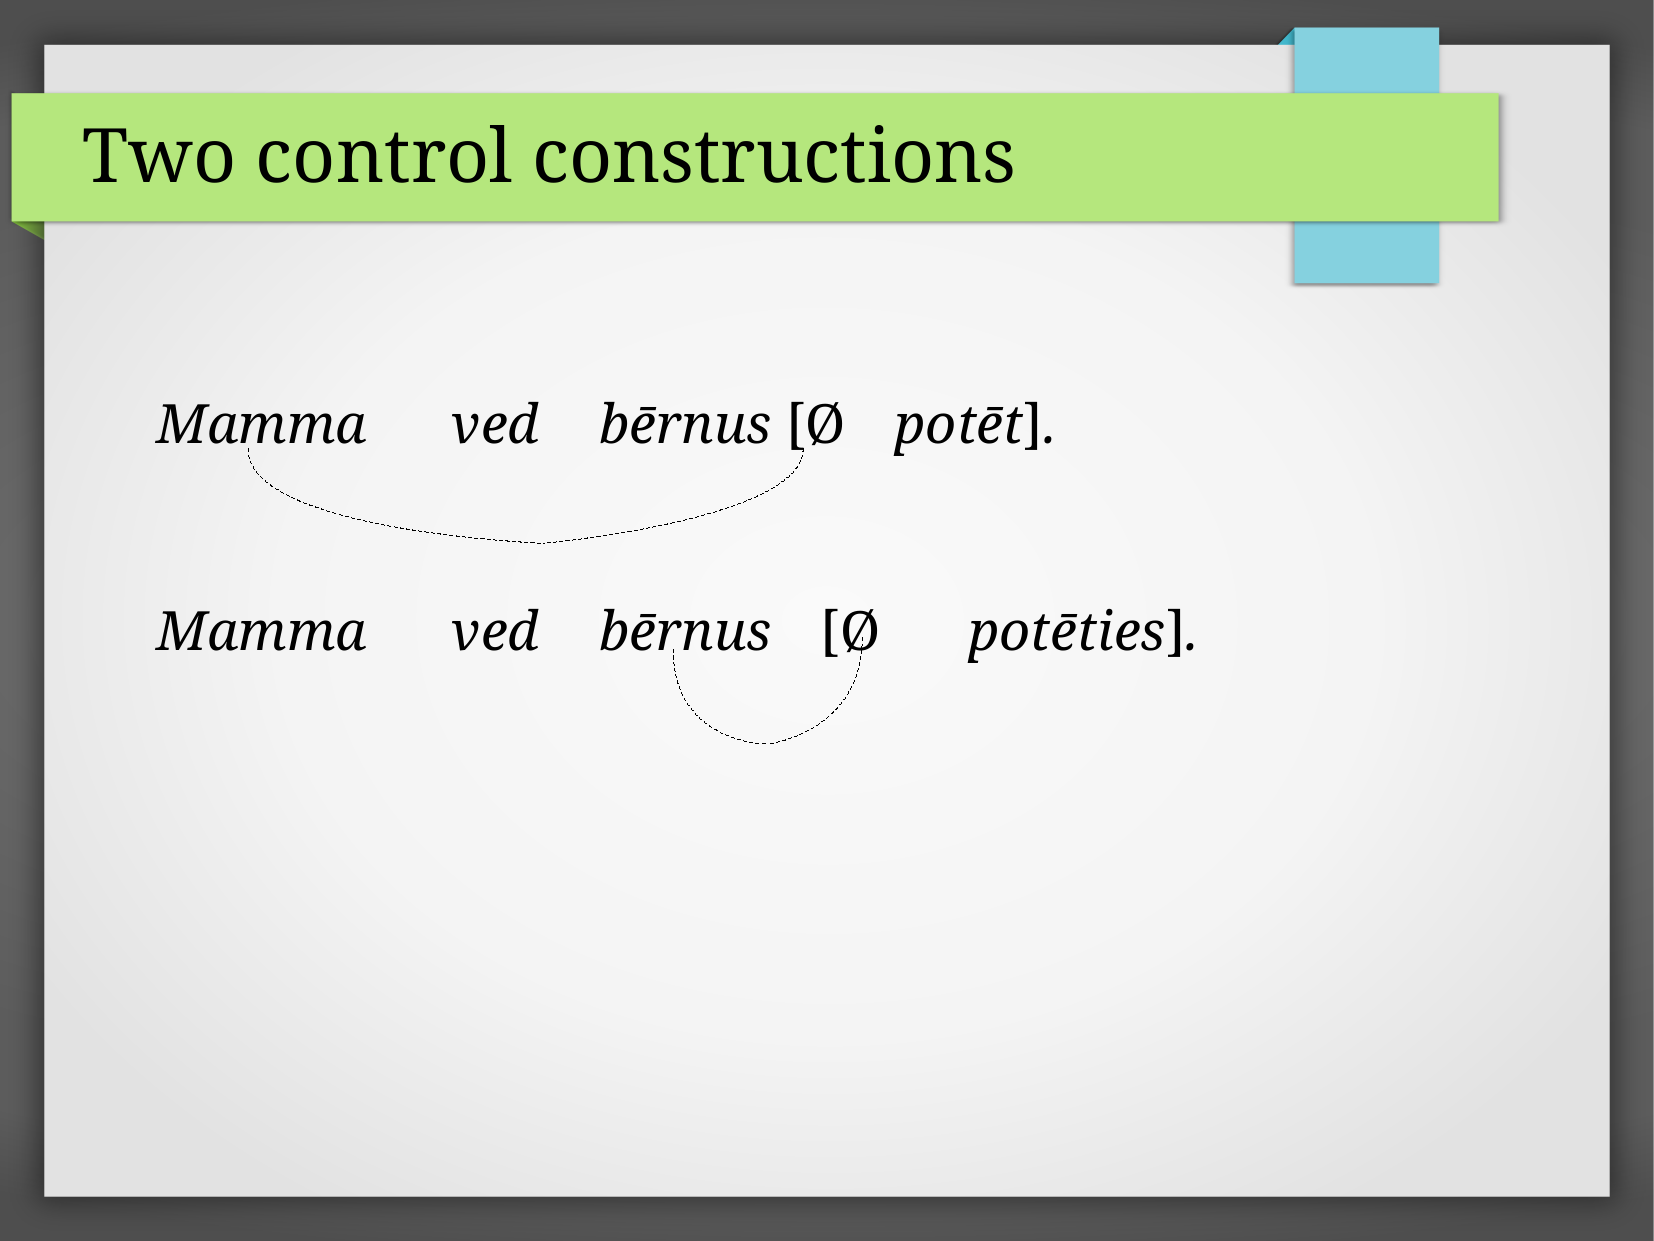

# Two control constructions
 	Mamma		ved	bērnus [Ø	potēt].
 	Mamma		ved	bērnus	[Ø		potēties].